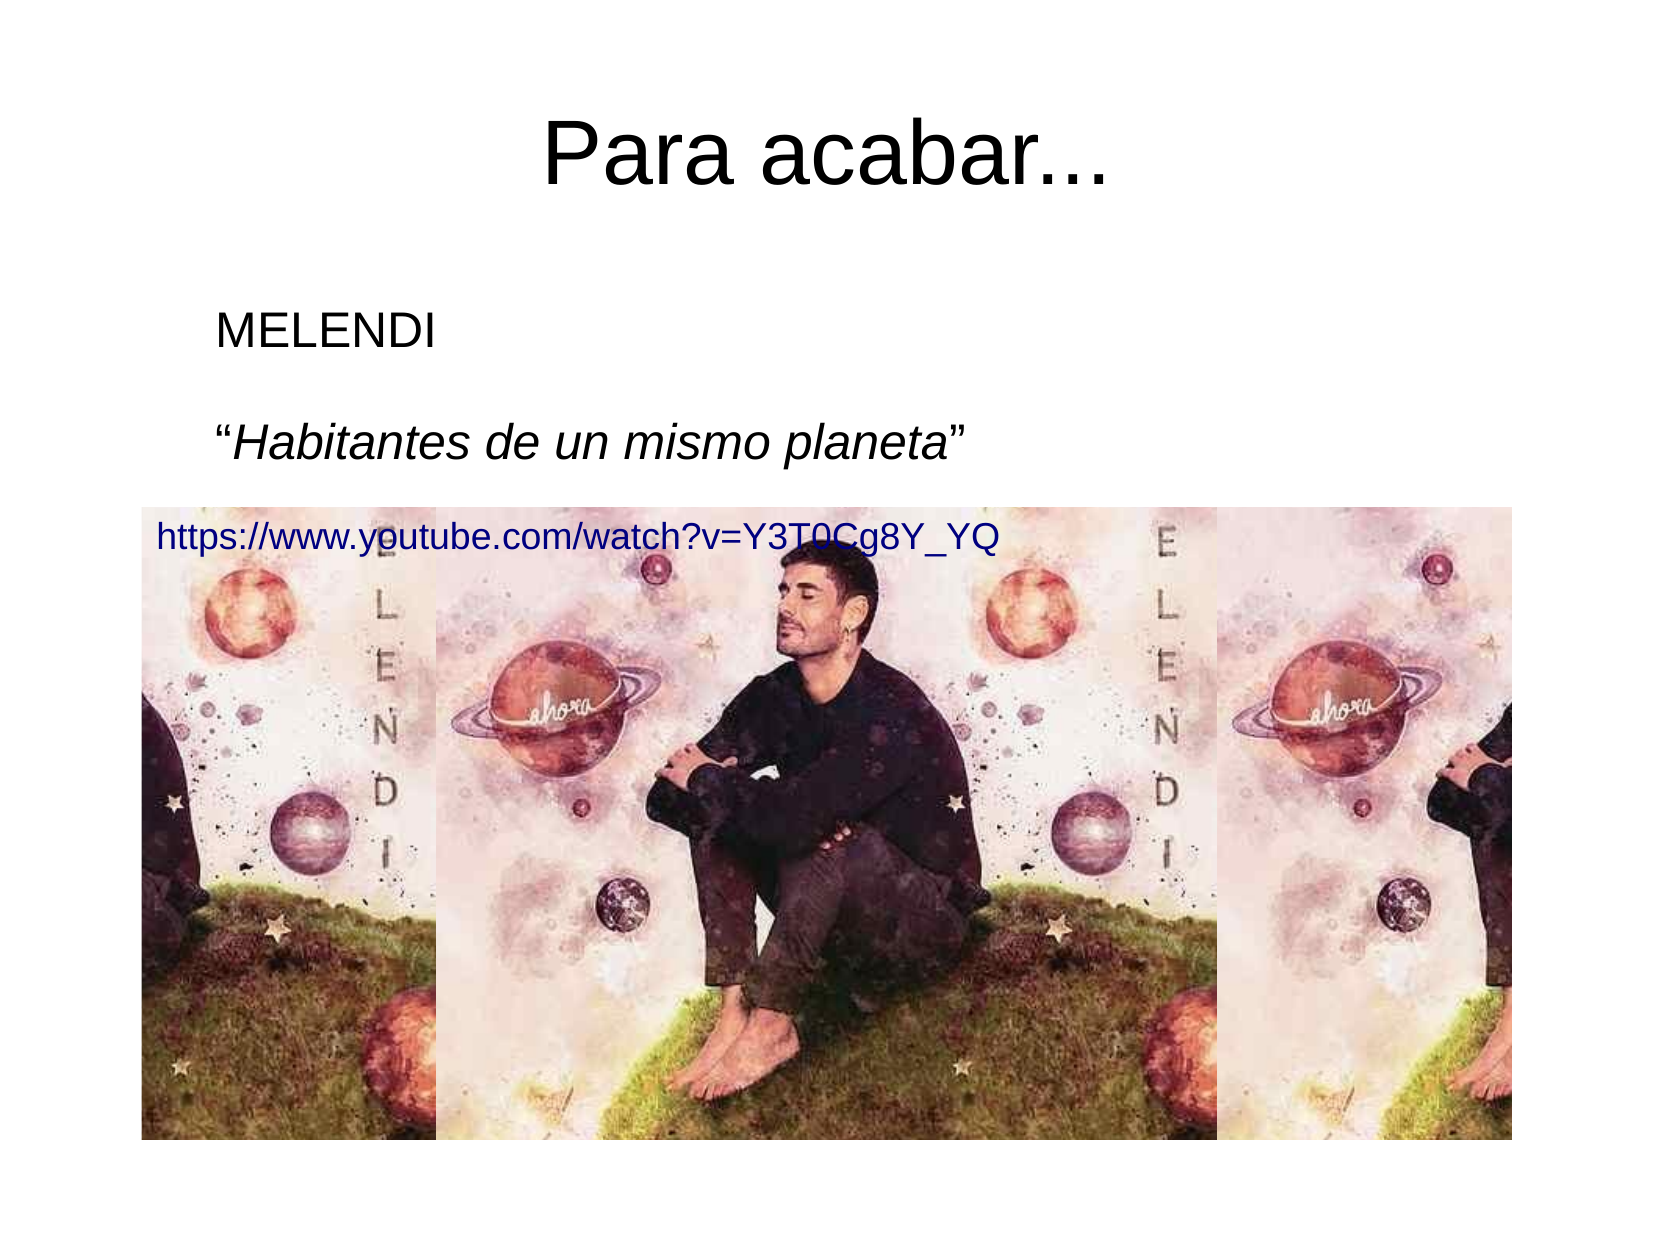

# Para acabar...
MELENDI
“Habitantes de un mismo planeta”
https://www.youtube.com/watch?v=Y3T0Cg8Y_YQ